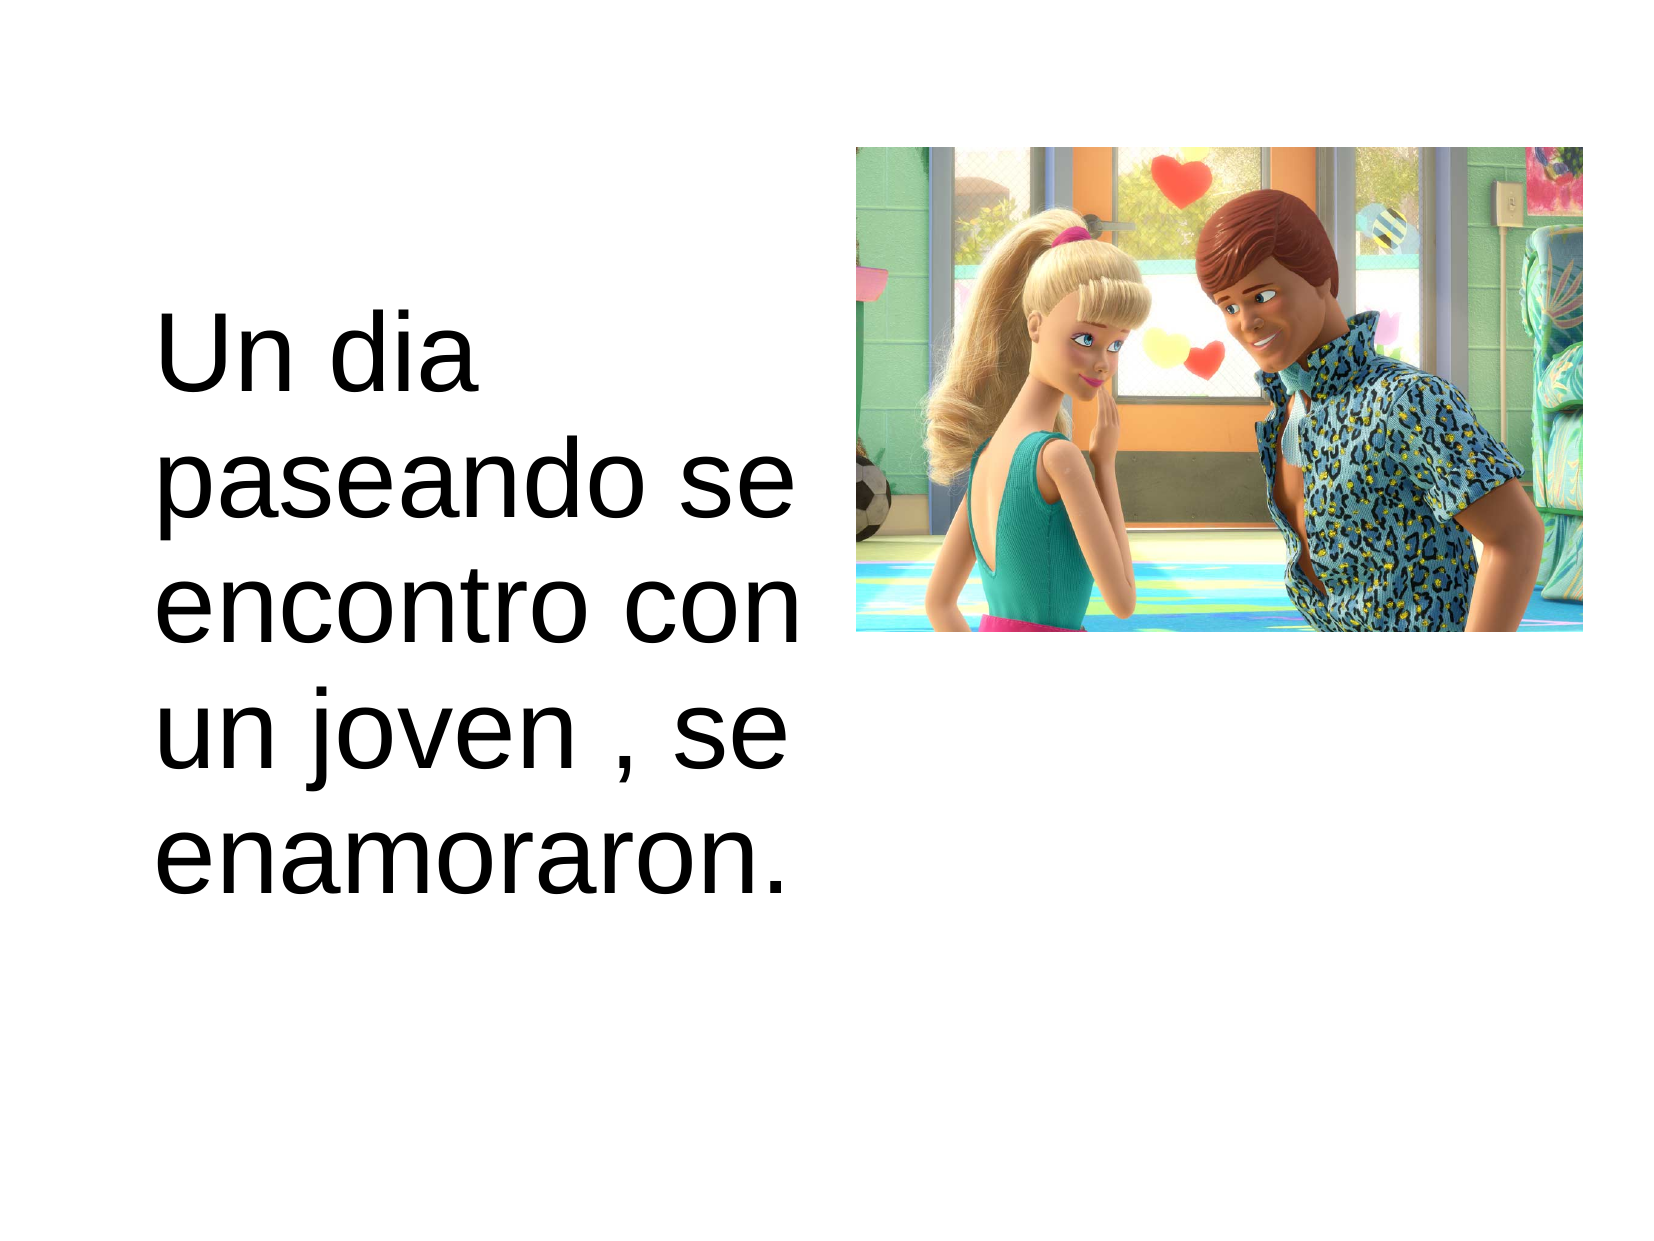

# Un dia paseando se encontro con un joven , se enamoraron.